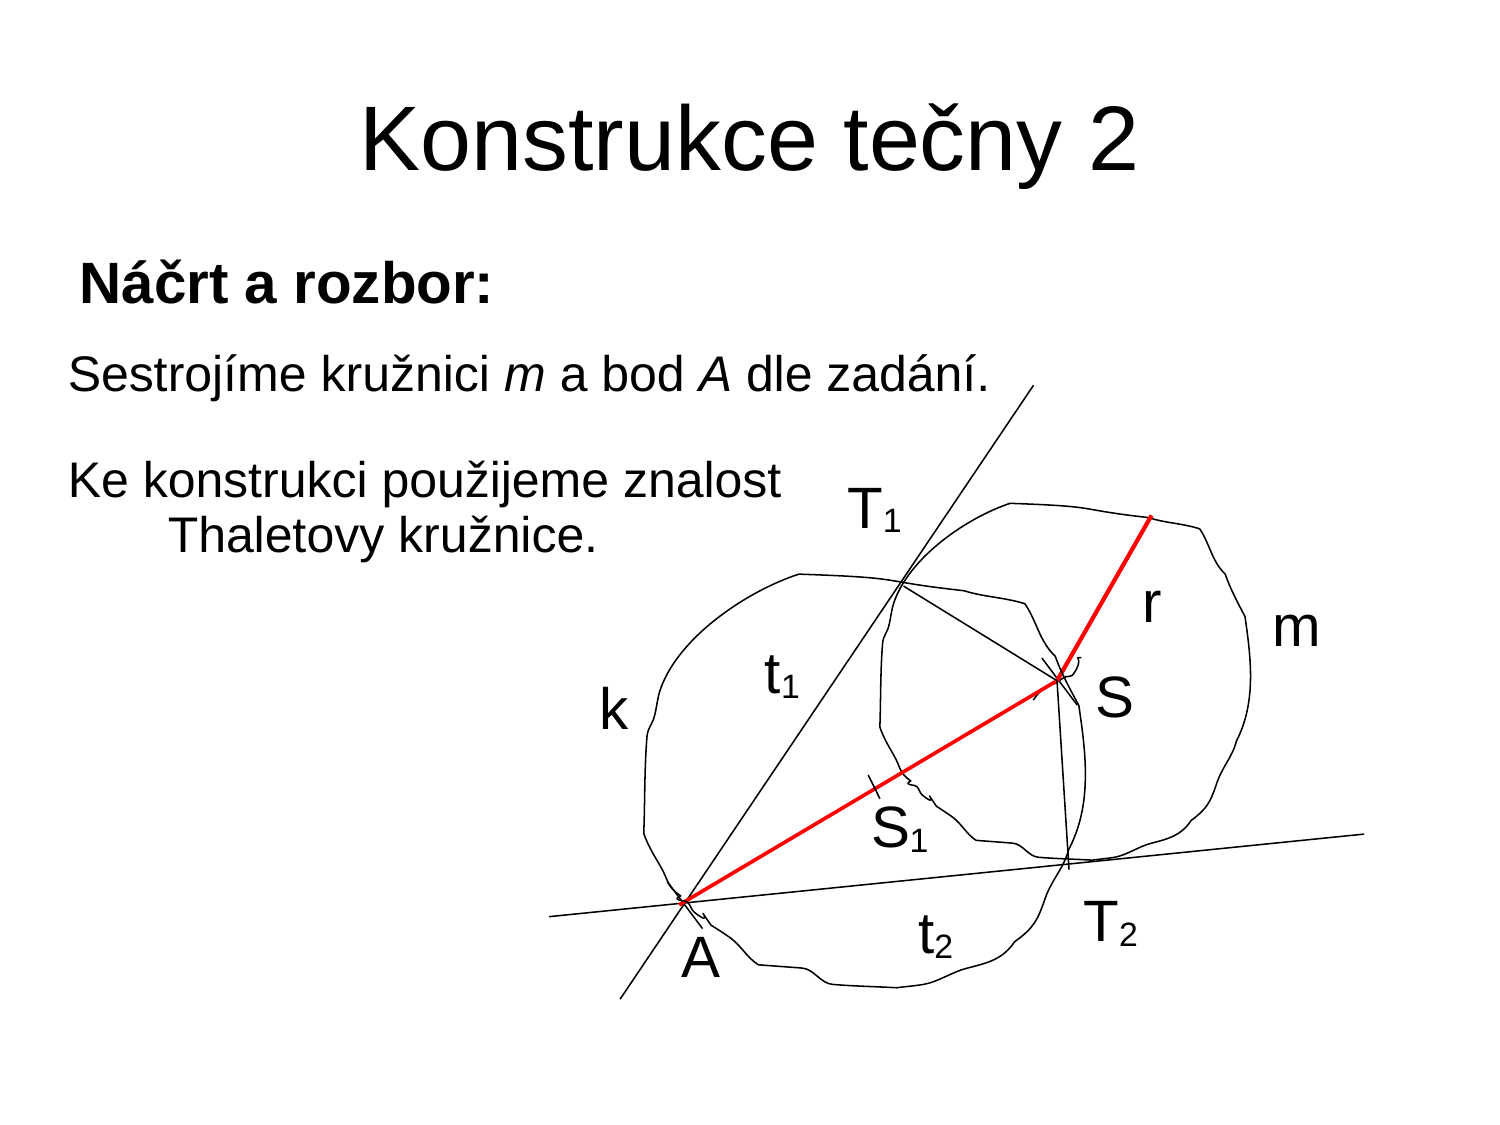

# Konstrukce tečny 2
Náčrt a rozbor:
Sestrojíme kružnici m a bod A dle zadání.
Ke konstrukci použijeme znalost Thaletovy kružnice.
T1
r
m
t1
S
k
S1
T2
t2
A